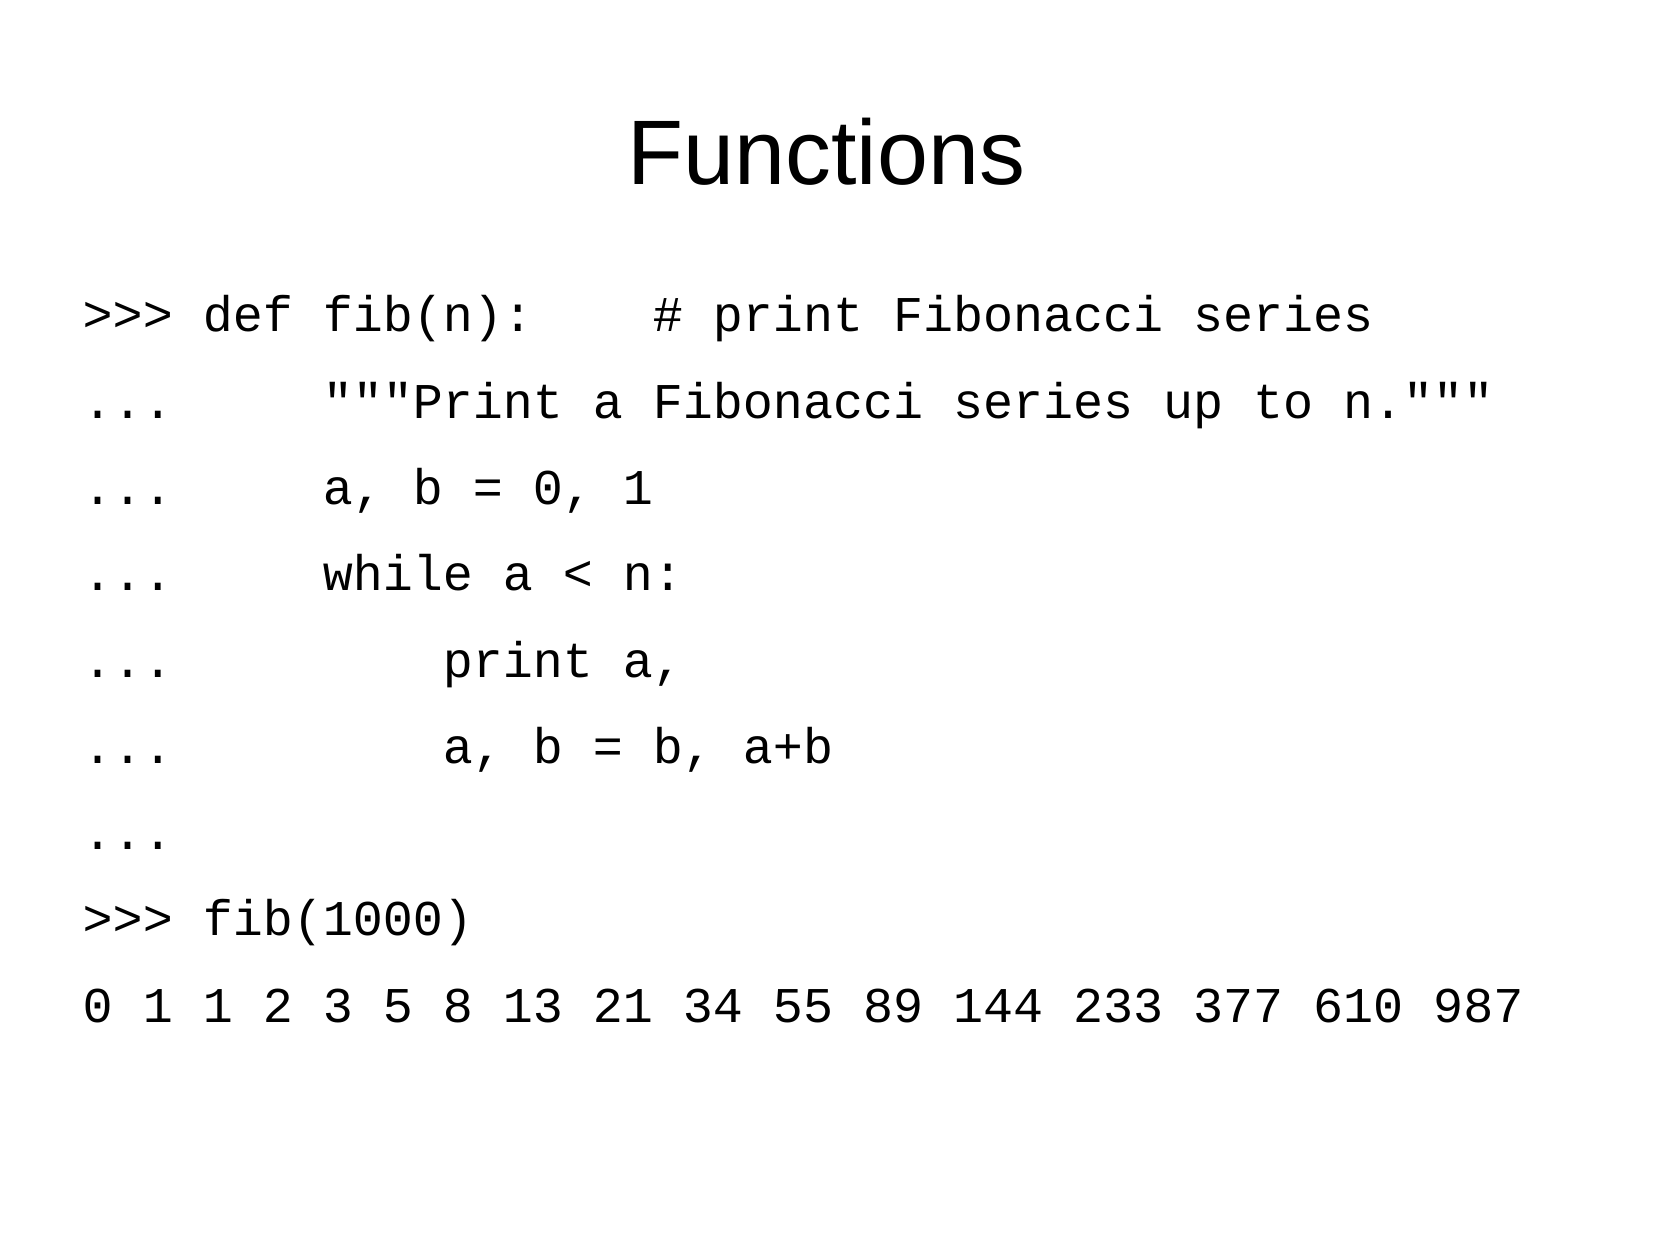

# Functions
>>> def fib(n): # print Fibonacci series
... """Print a Fibonacci series up to n."""
... a, b = 0, 1
... while a < n:
... print a,
... a, b = b, a+b
...
>>> fib(1000)
0 1 1 2 3 5 8 13 21 34 55 89 144 233 377 610 987